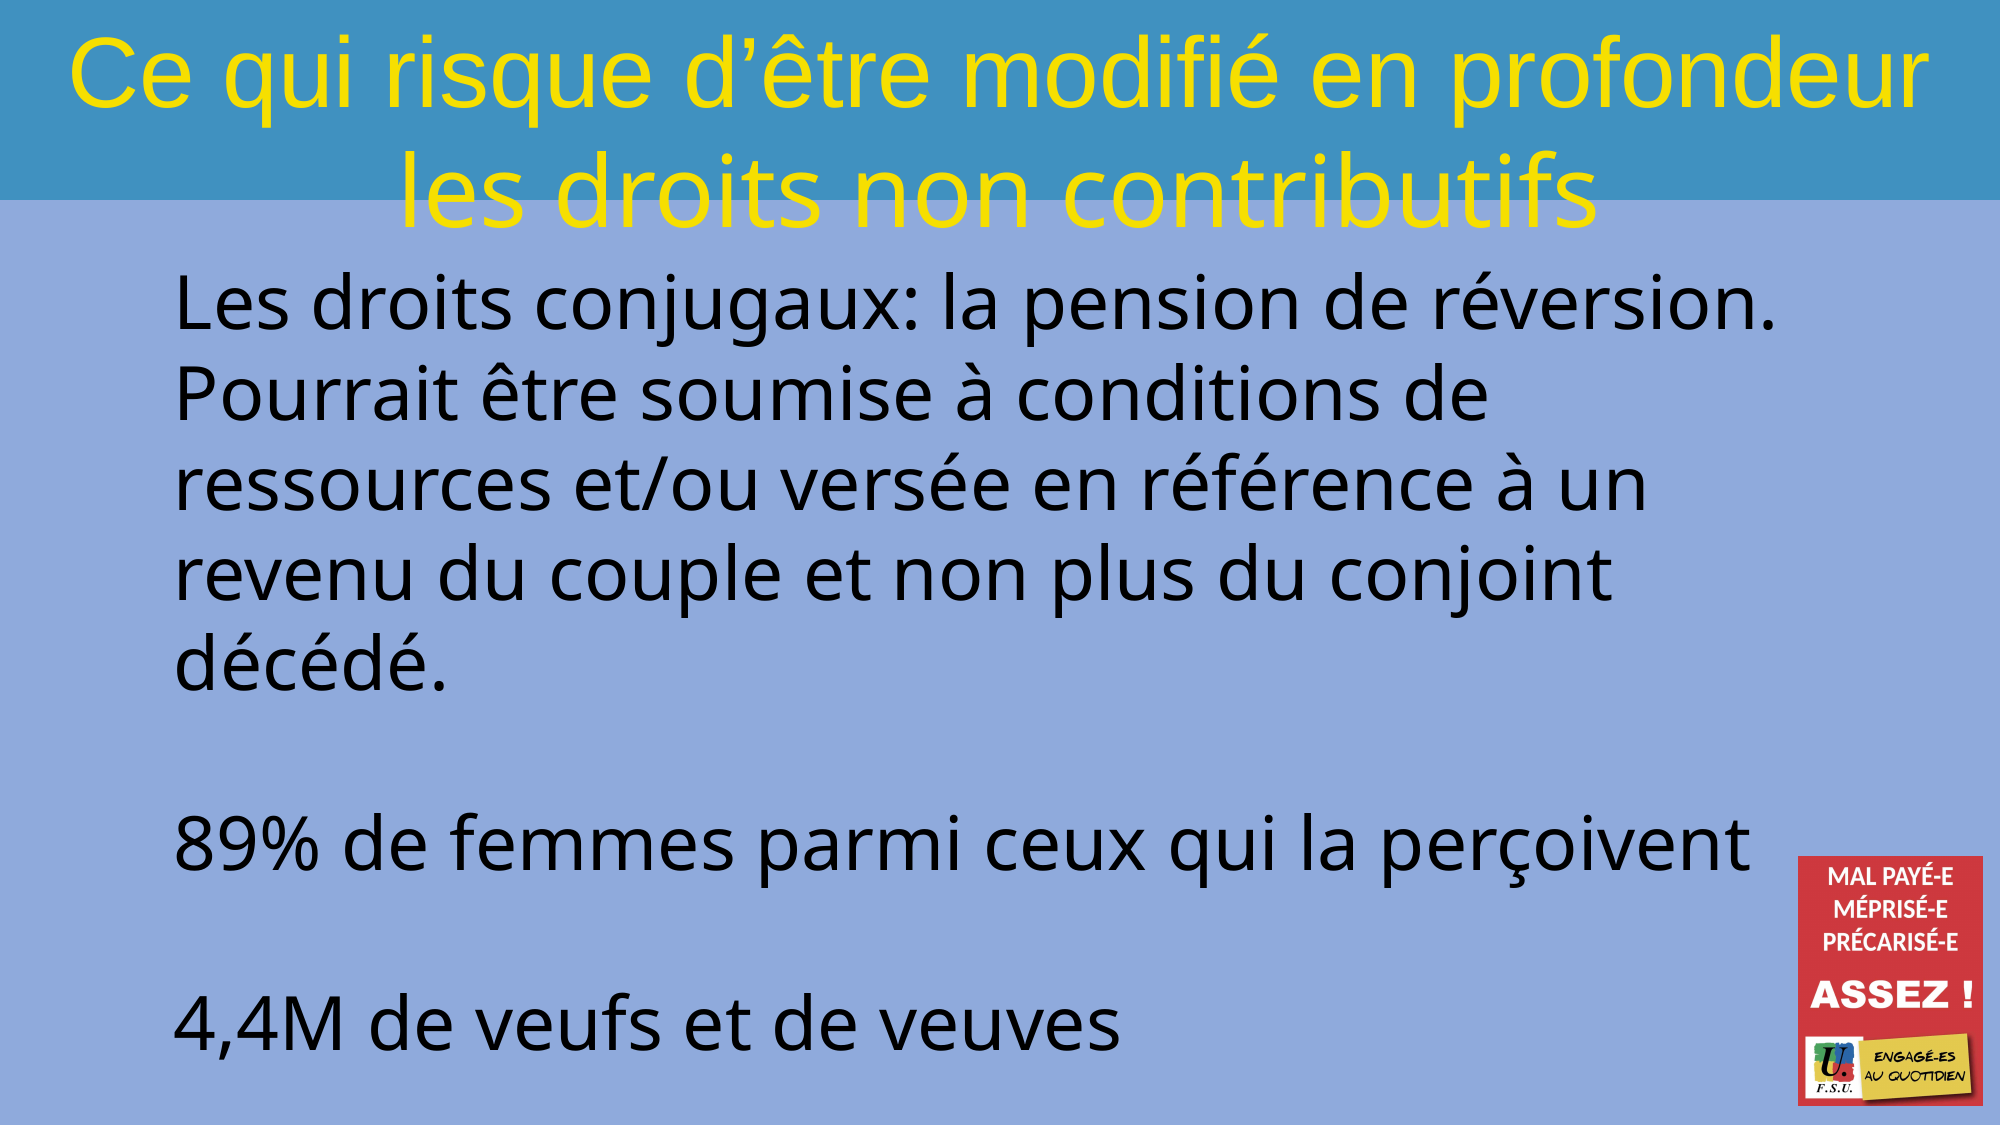

Ce qui risque d’être modifié en profondeur
les droits non contributifs
Les droits conjugaux: la pension de réversion. Pourrait être soumise à conditions de ressources et/ou versée en référence à un revenu du couple et non plus du conjoint décédé.
89% de femmes parmi ceux qui la perçoivent
4,4M de veufs et de veuves